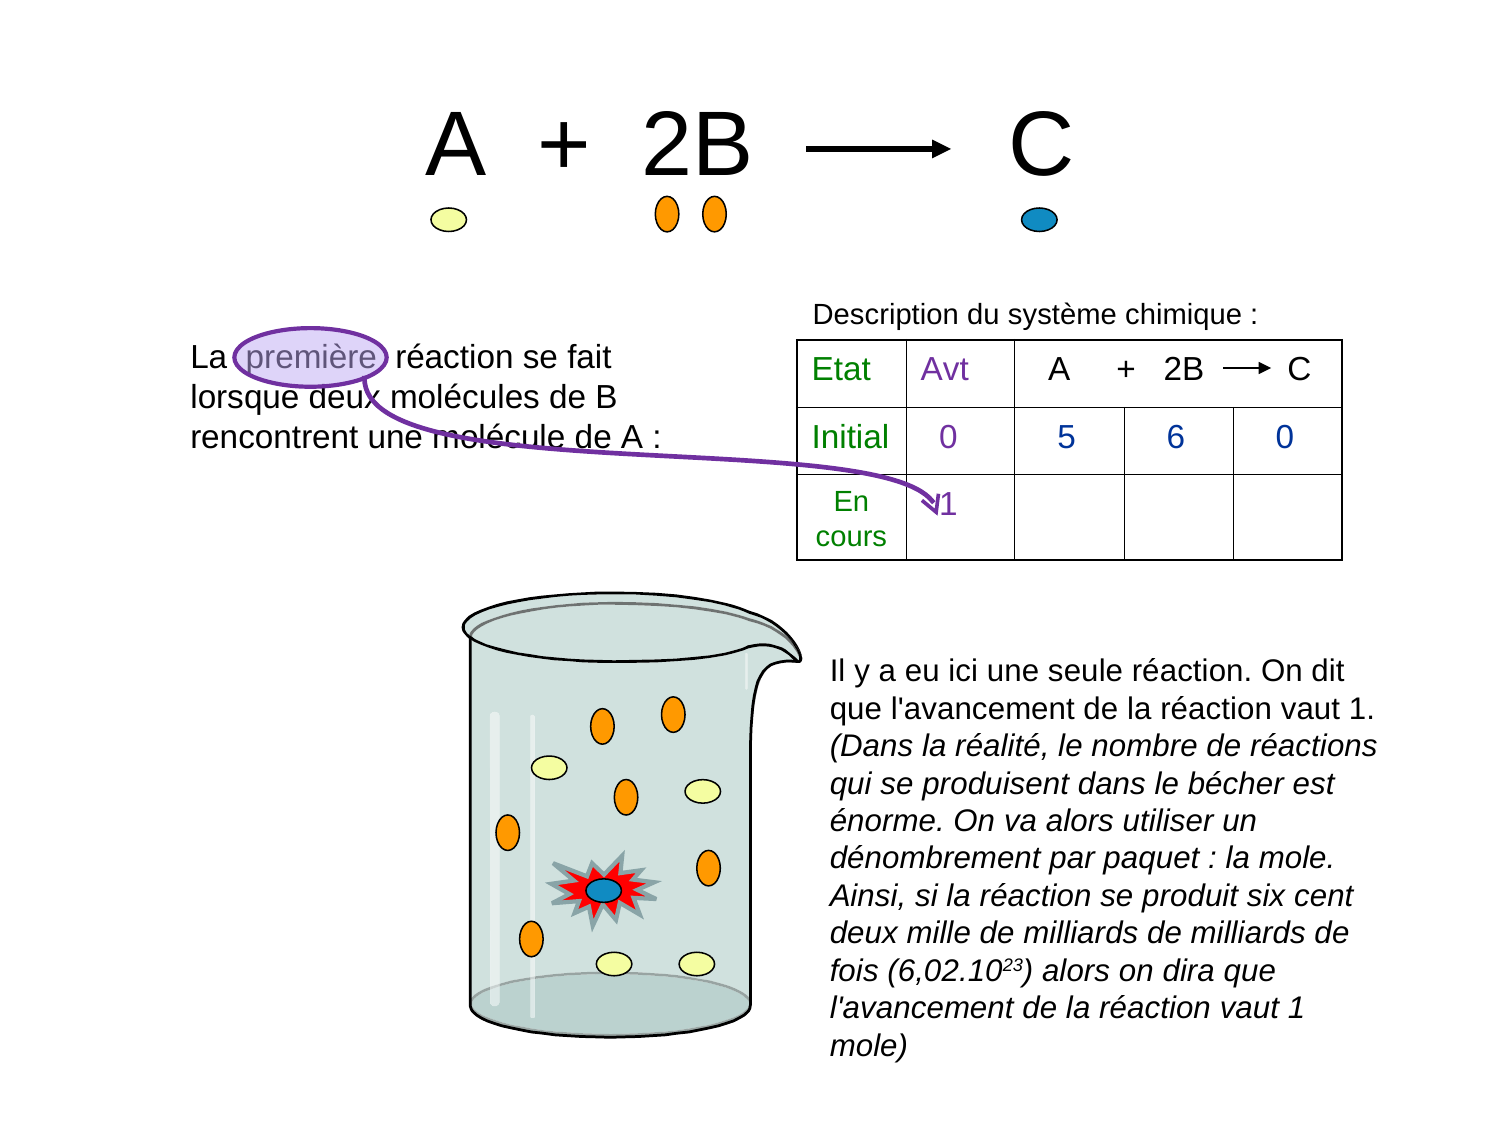

# A + 2B C
Description du système chimique :
La première réaction se fait
lorsque deux molécules de B
rencontrent une molécule de A :
| Etat | Avt | A + 2B C | | |
| --- | --- | --- | --- | --- |
| Initial | 0 | 5 | 6 | 0 |
| En cours | 1 | | | |
Il y a eu ici une seule réaction. On dit que l'avancement de la réaction vaut 1.
(Dans la réalité, le nombre de réactions qui se produisent dans le bécher est énorme. On va alors utiliser un dénombrement par paquet : la mole. Ainsi, si la réaction se produit six cent deux mille de milliards de milliards de fois (6,02.1023) alors on dira que l'avancement de la réaction vaut 1 mole)